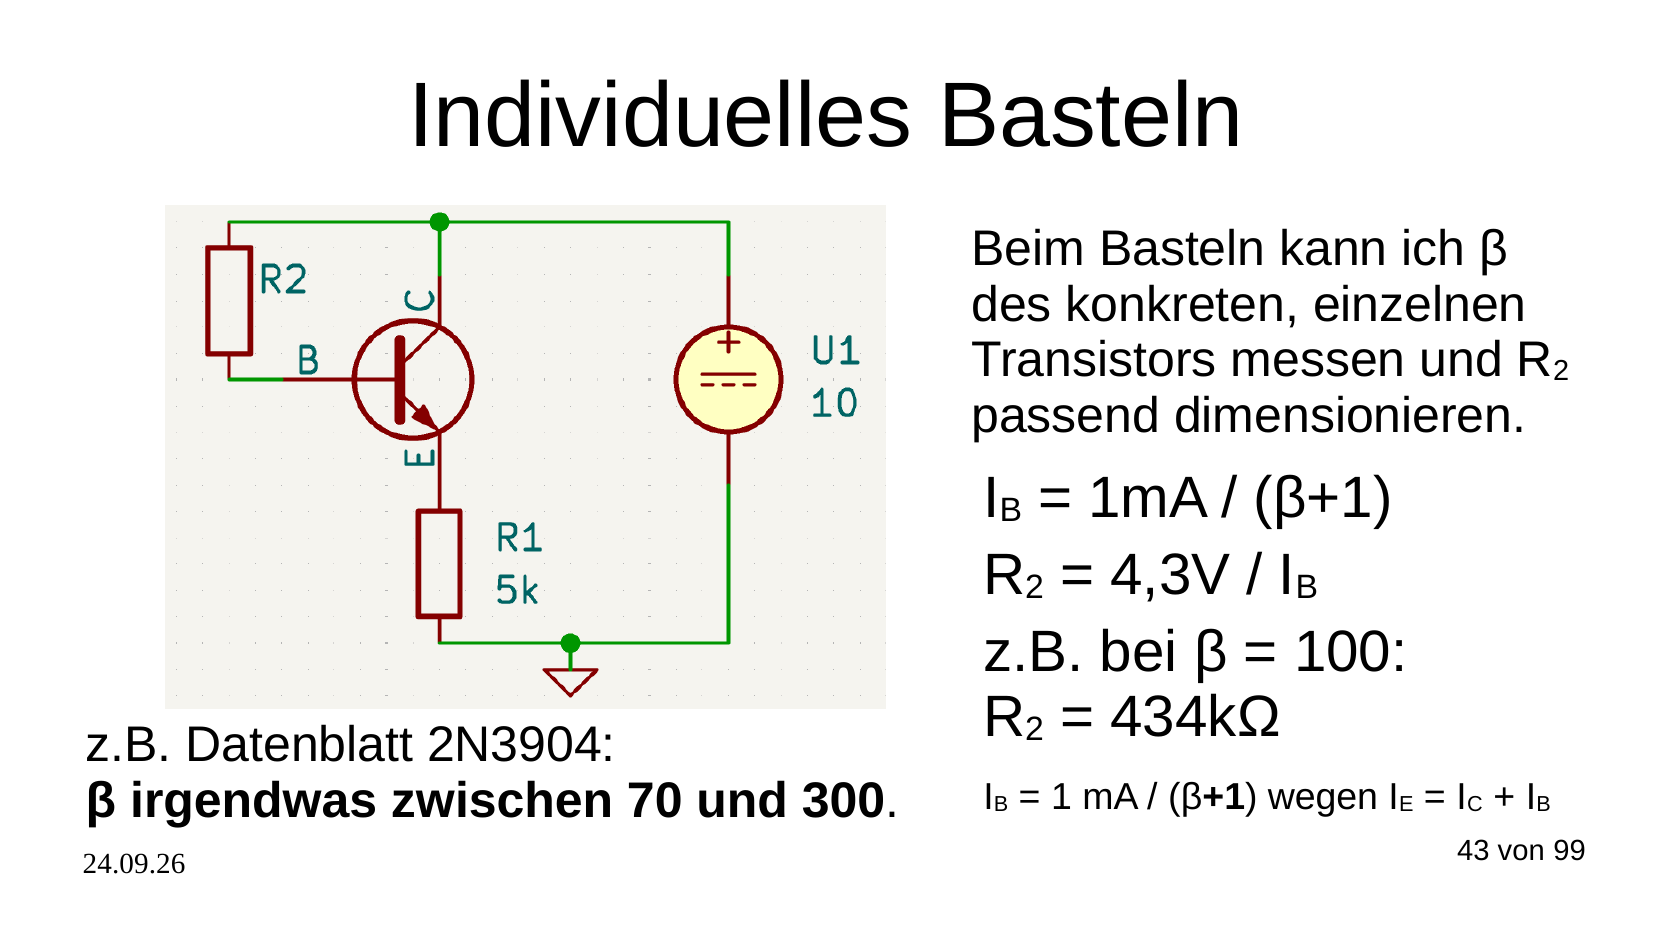

# Individuelles Basteln
Beim Basteln kann ich β des konkreten, einzelnen Transistors messen und R2 passend dimensionieren.
IB = 1mA / (β+1)
R2 = 4,3V / IB
z.B. bei β = 100:
R2 = 434kΩ
z.B. Datenblatt 2N3904:
β irgendwas zwischen 70 und 300.
IB = 1 mA / (β+1) wegen IE = IC + IB
43